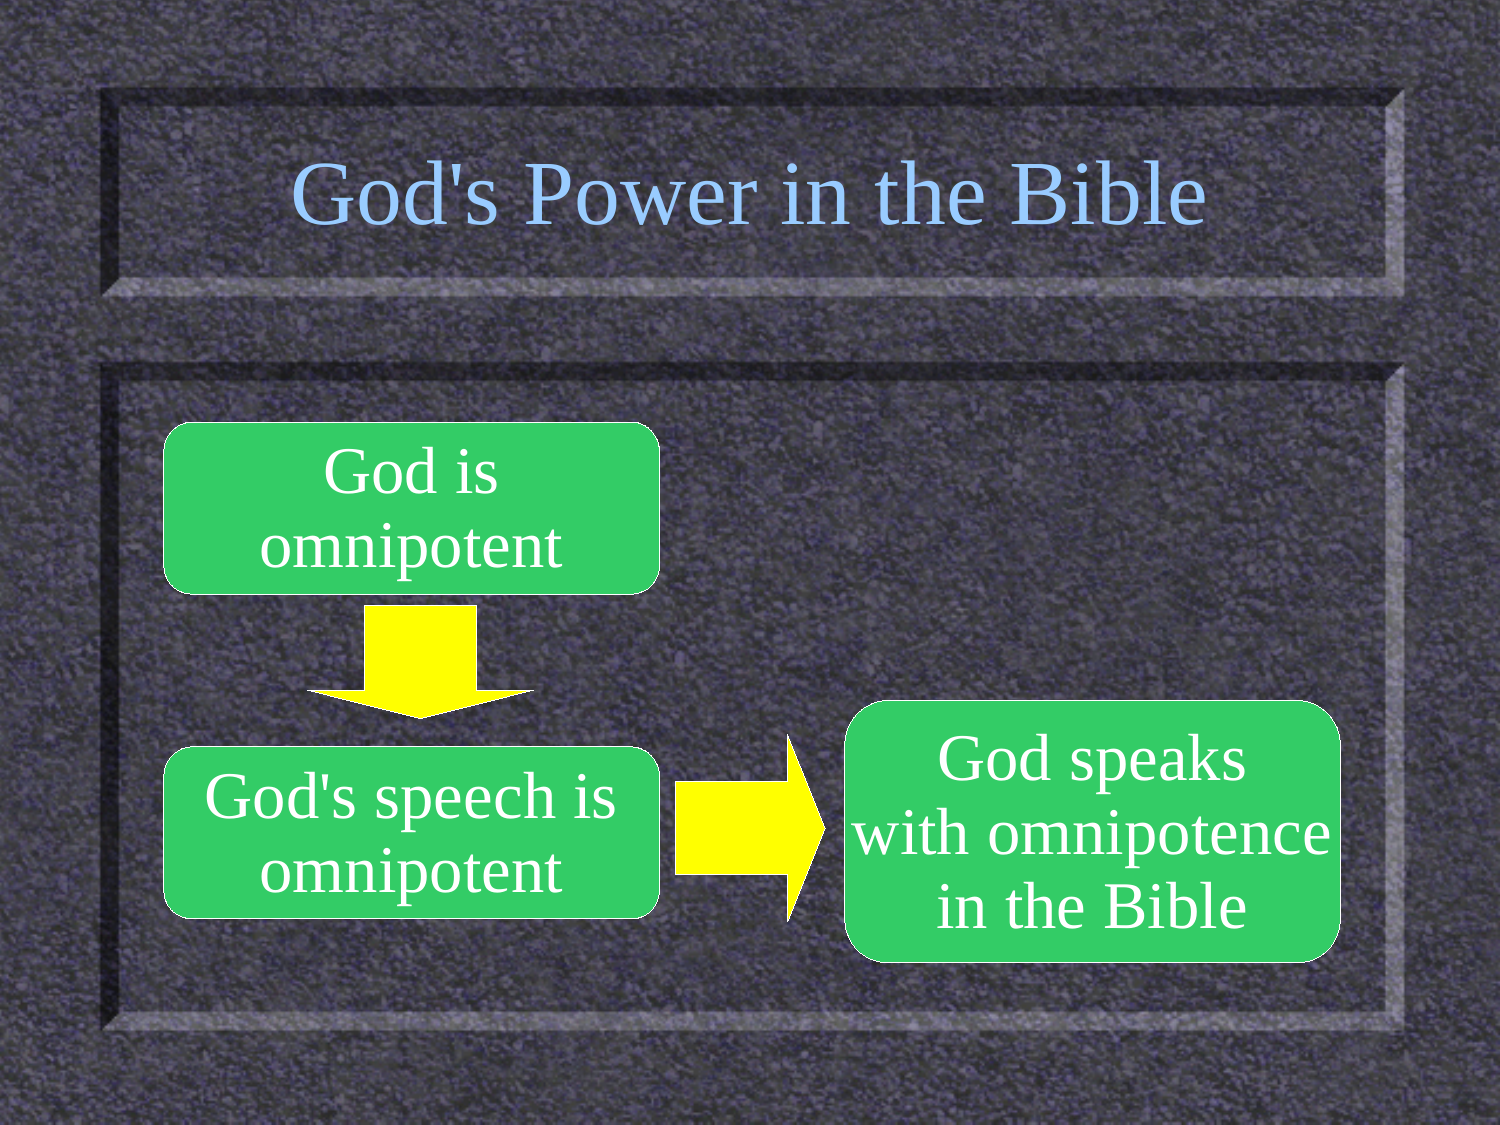

# God's Power in the Bible
God is
omnipotent
God is
omnipotent
God's speech is
omnipotent
God speaks
with omnipotence
in the Bible